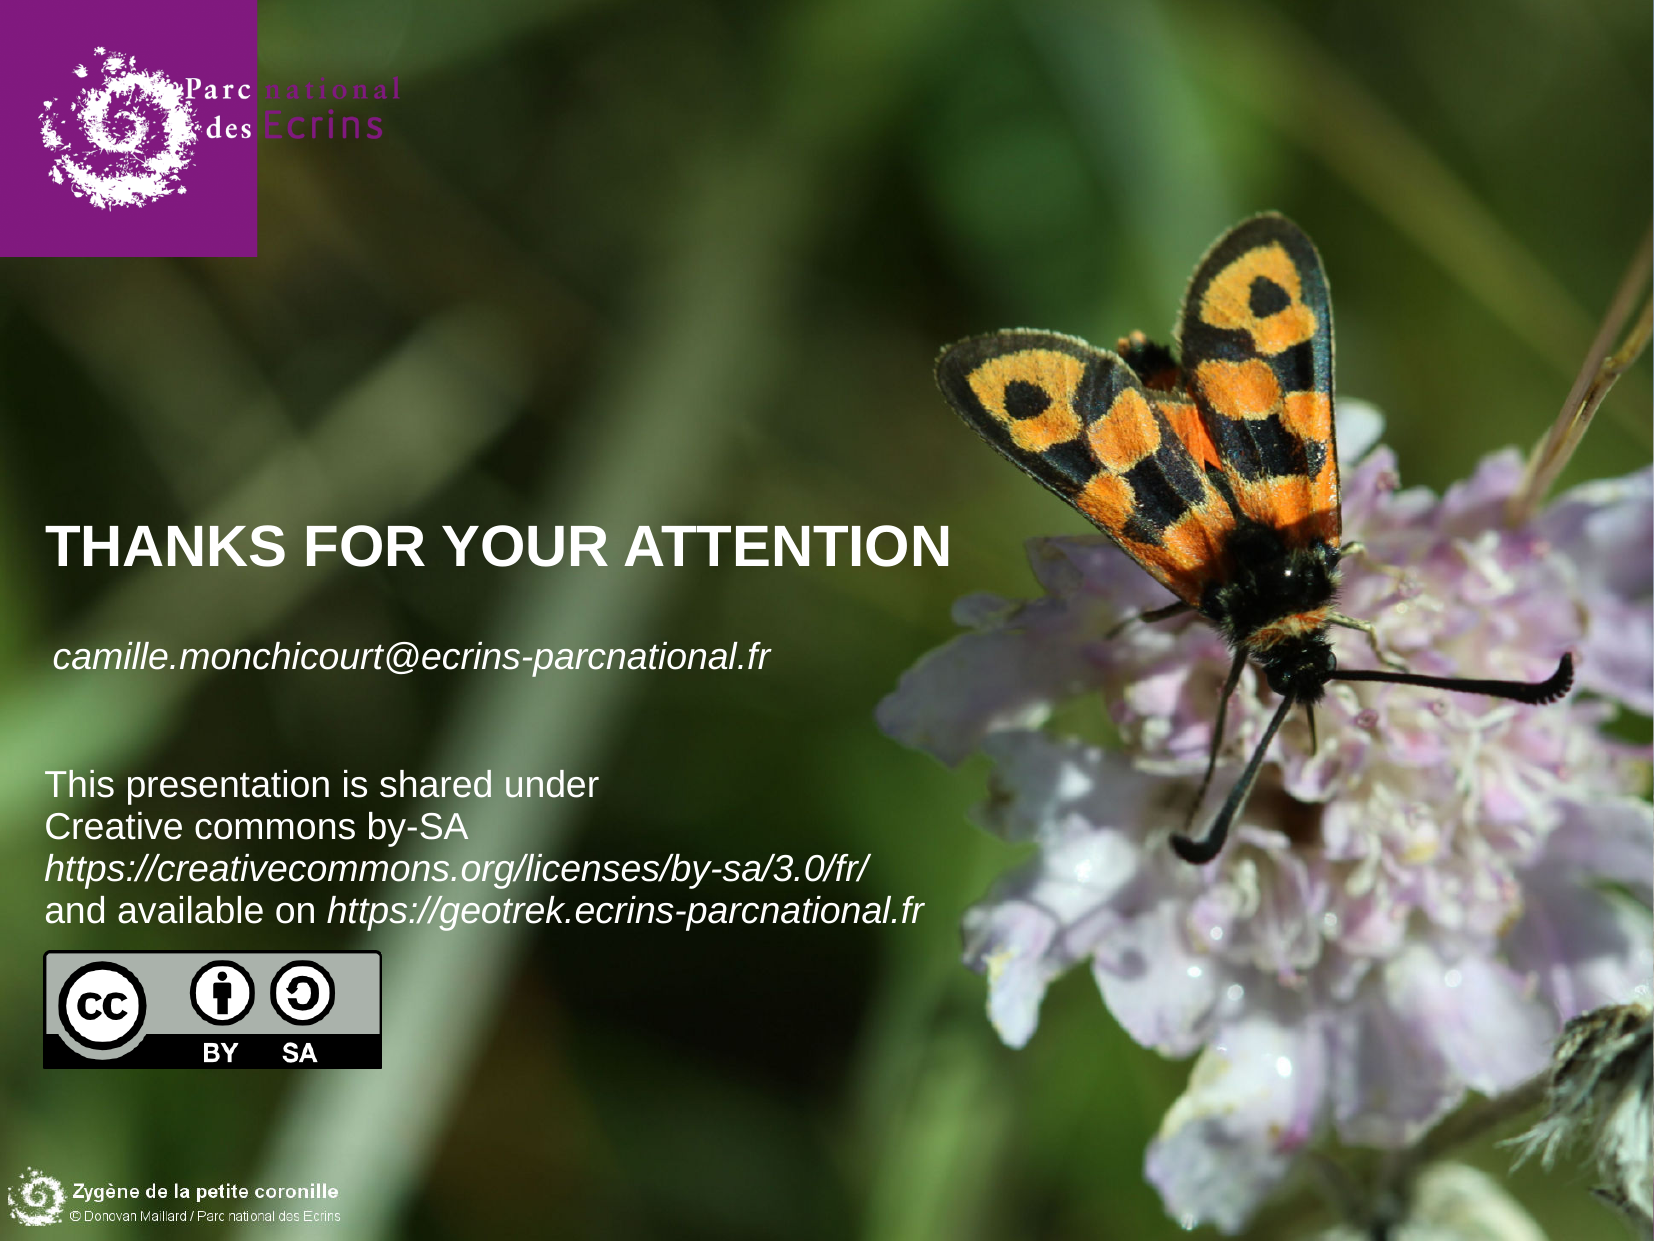

# THANKS FOR YOUR ATTENTION
camille.monchicourt@ecrins-parcnational.fr
This presentation is shared under
Creative commons by-SA
https://creativecommons.org/licenses/by-sa/3.0/fr/
and available on https://geotrek.ecrins-parcnational.fr